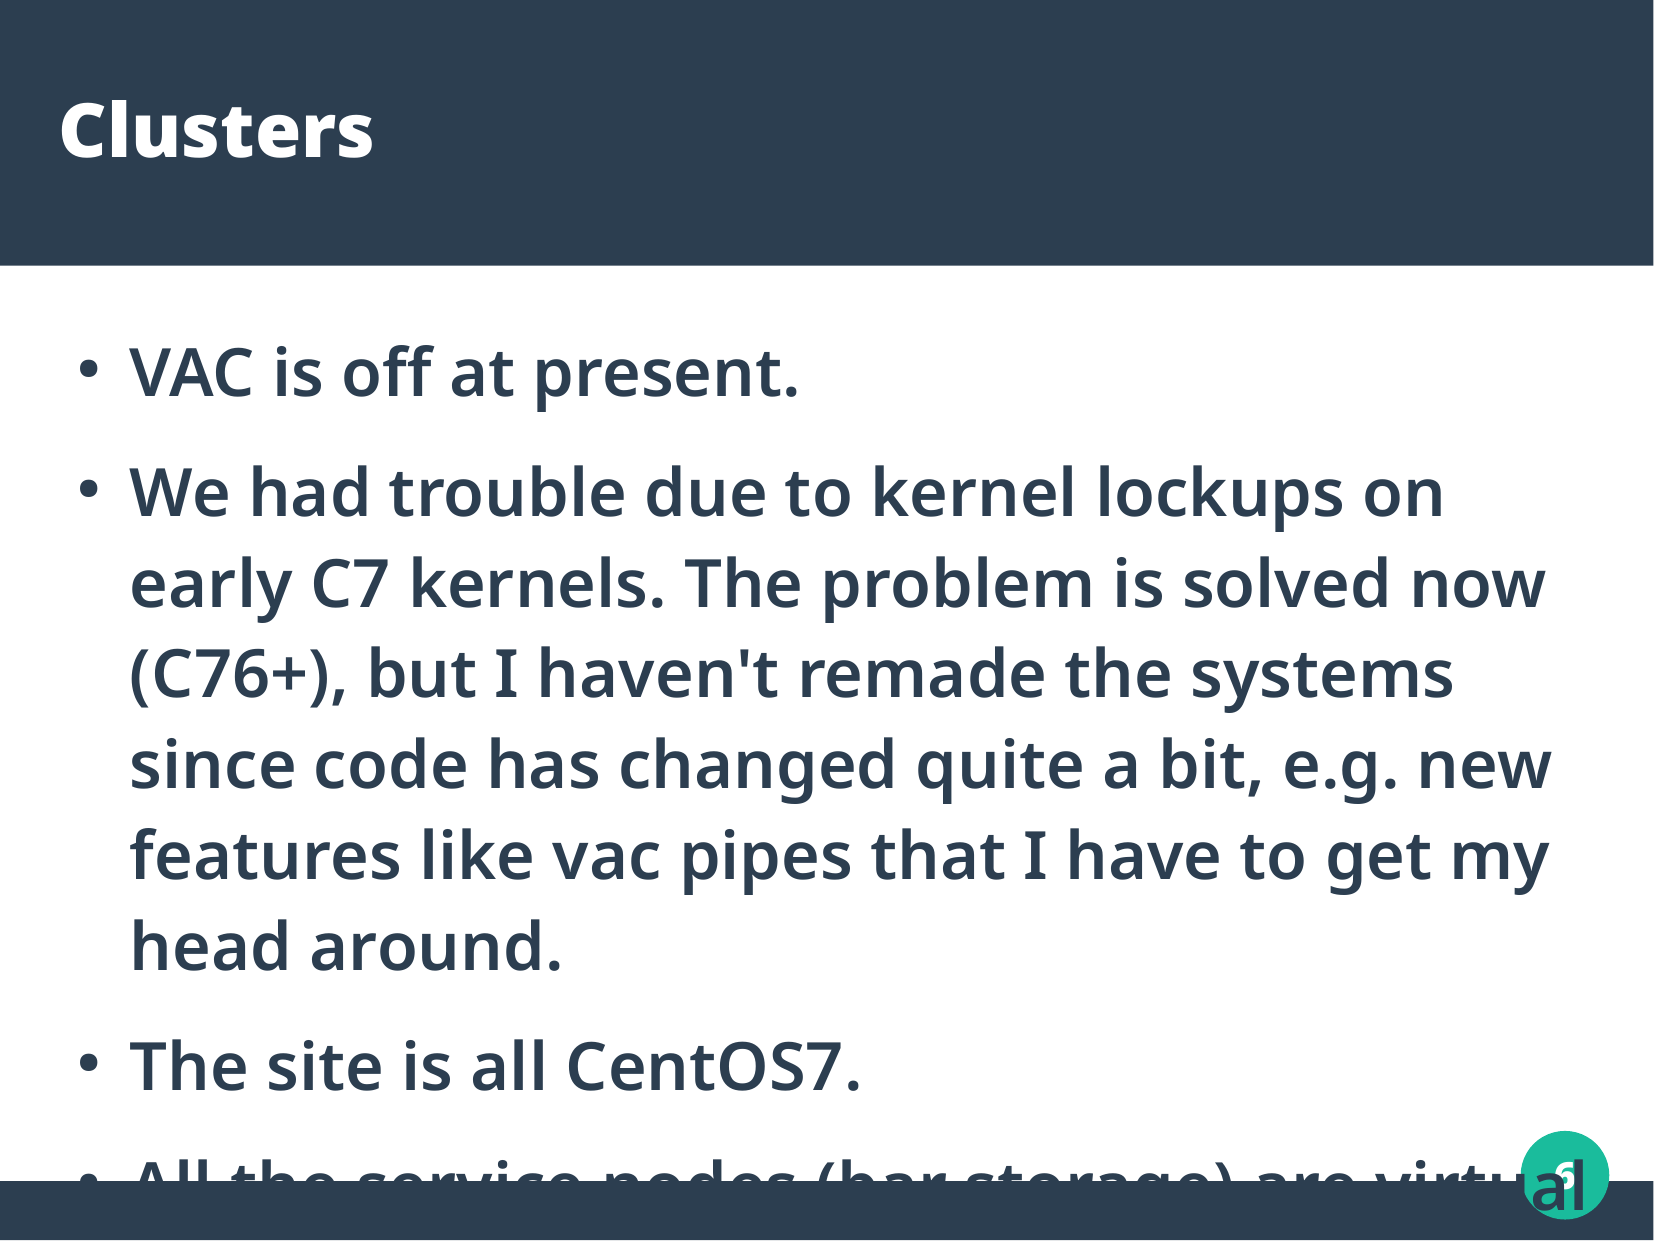

# Clusters
VAC is off at present.
We had trouble due to kernel lockups on early C7 kernels. The problem is solved now (C76+), but I haven't remade the systems since code has changed quite a bit, e.g. new features like vac pipes that I have to get my head around.
The site is all CentOS7.
All the service nodes (bar storage) are virtual (KVM)
6